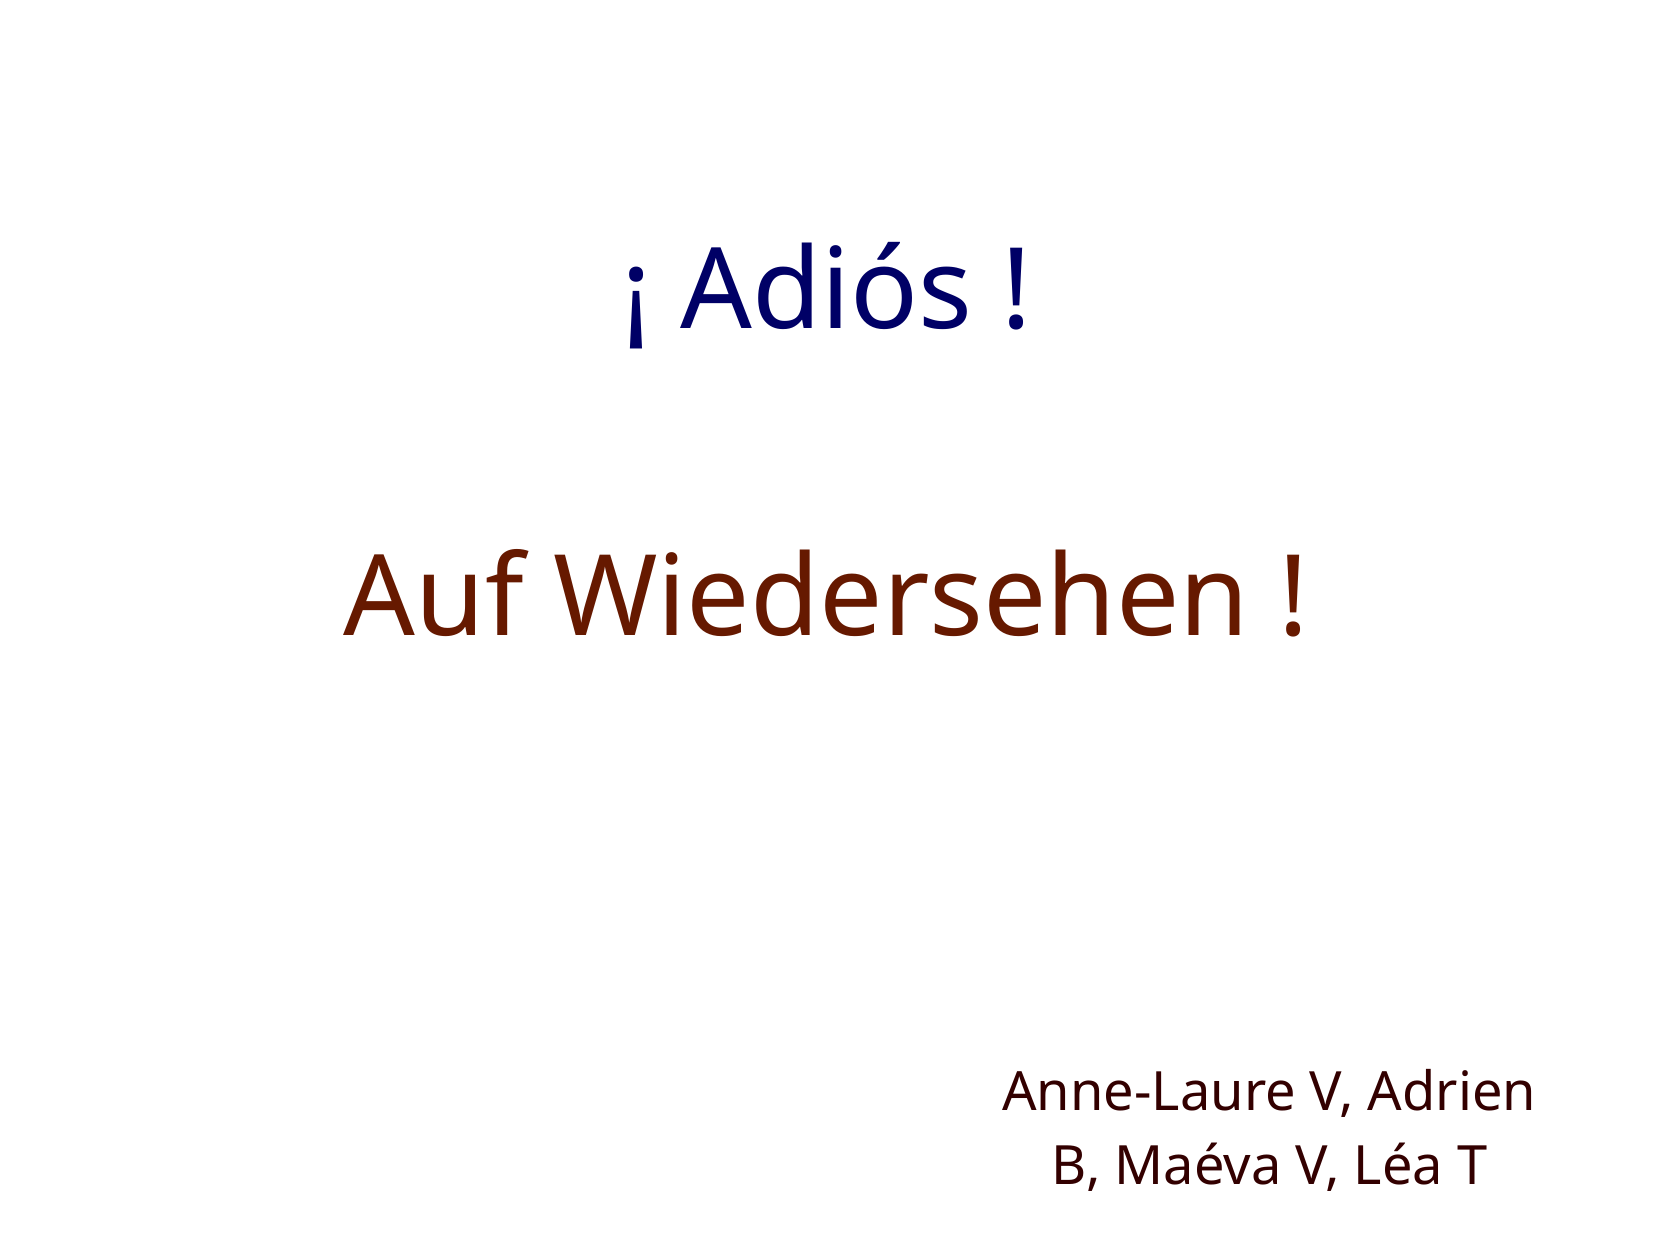

# ¡ Adiós ! Auf Wiedersehen !
Anne-Laure V, Adrien B, Maéva V, Léa T